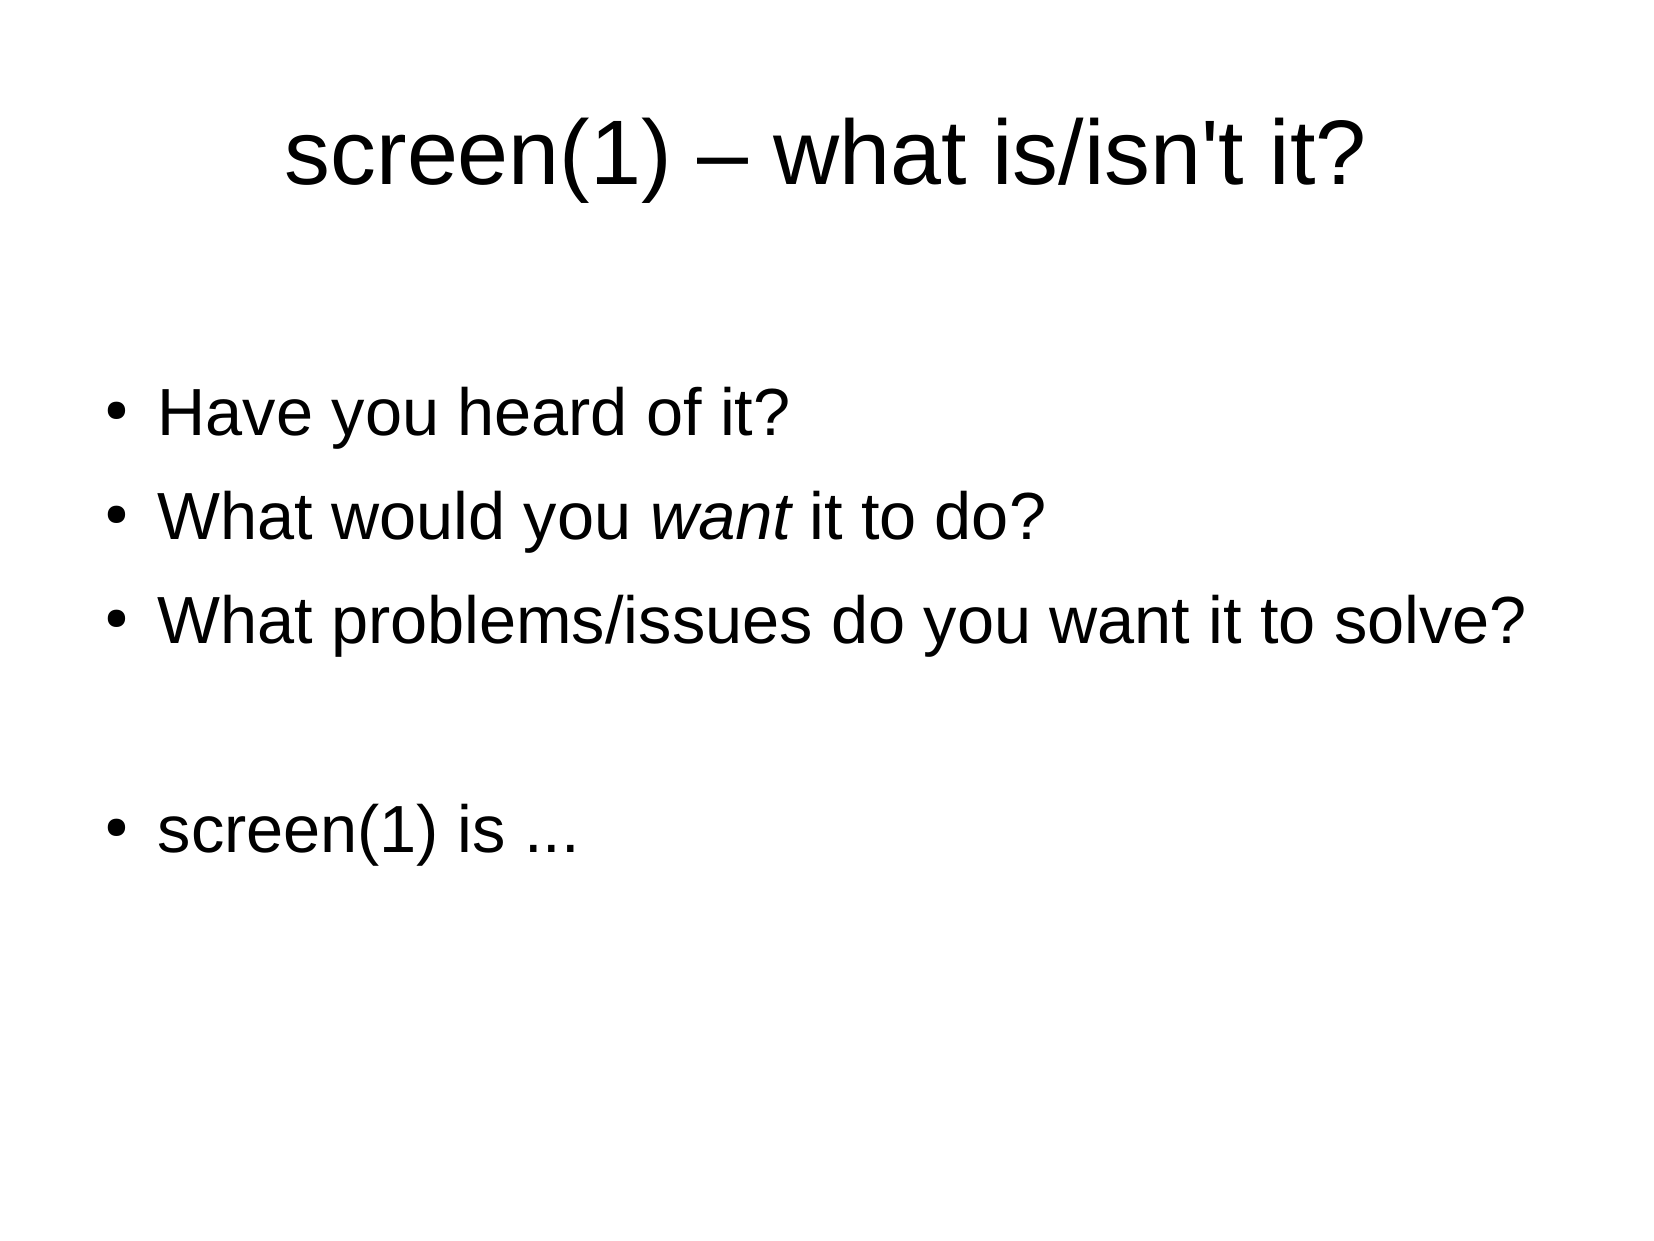

# screen(1) – what is/isn't it?
Have you heard of it?
What would you want it to do?
What problems/issues do you want it to solve?
screen(1) is ...